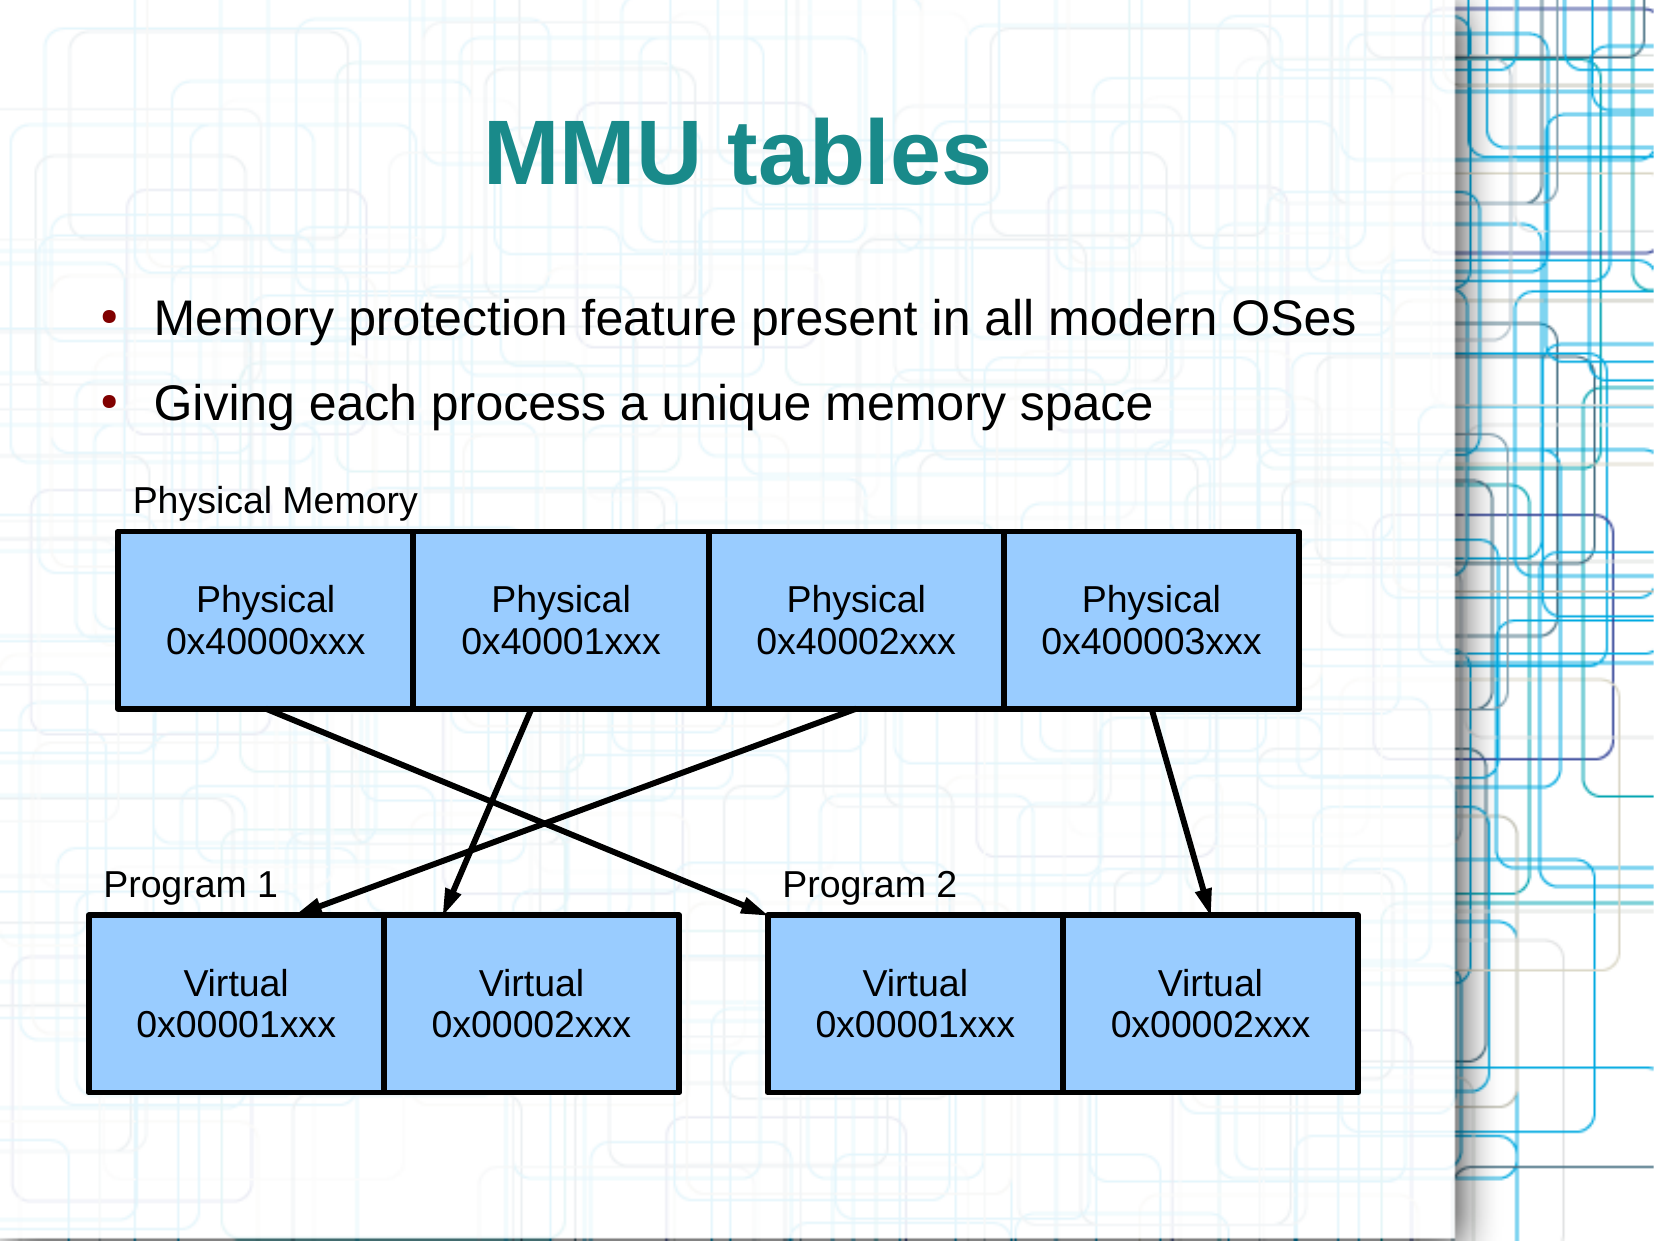

# MMU tables
Memory protection feature present in all modern OSes
Giving each process a unique memory space
Physical Memory
Physical
0x40000xxx
Physical
0x40001xxx
Physical
0x40002xxx
Physical
0x400003xxx
Program 1
Program 2
Virtual
0x00001xxx
Virtual
0x00002xxx
Virtual
0x00001xxx
Virtual
0x00002xxx